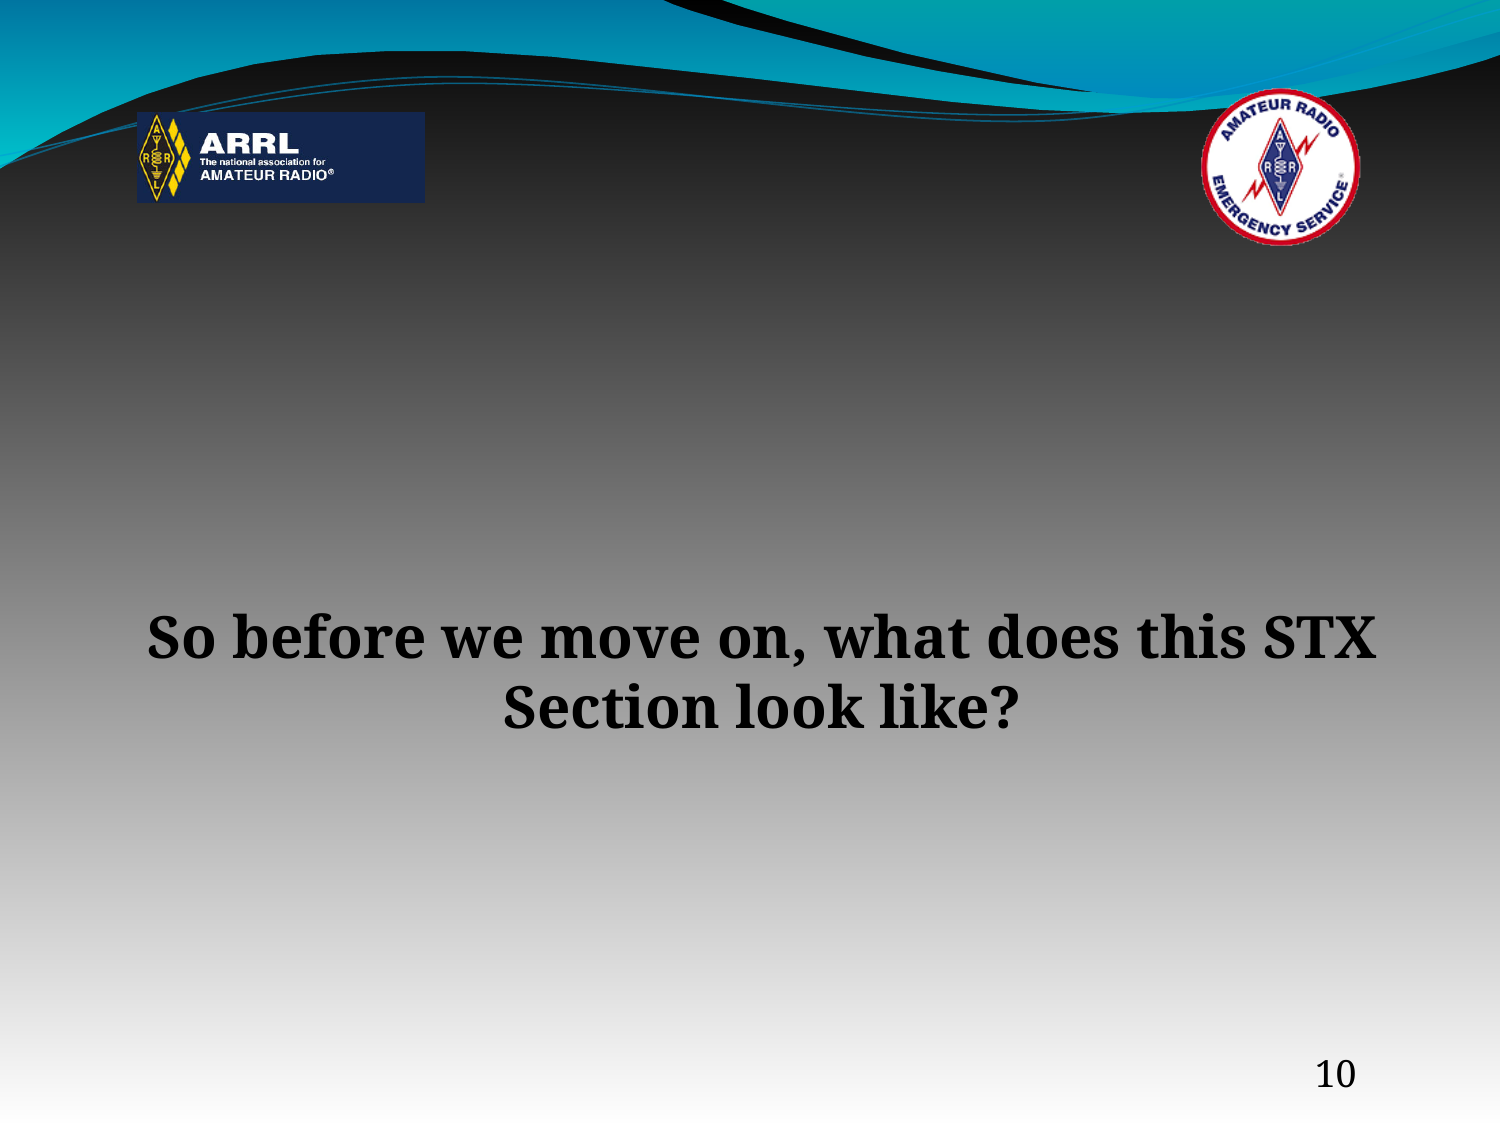

#
So before we move on, what does this STX Section look like?